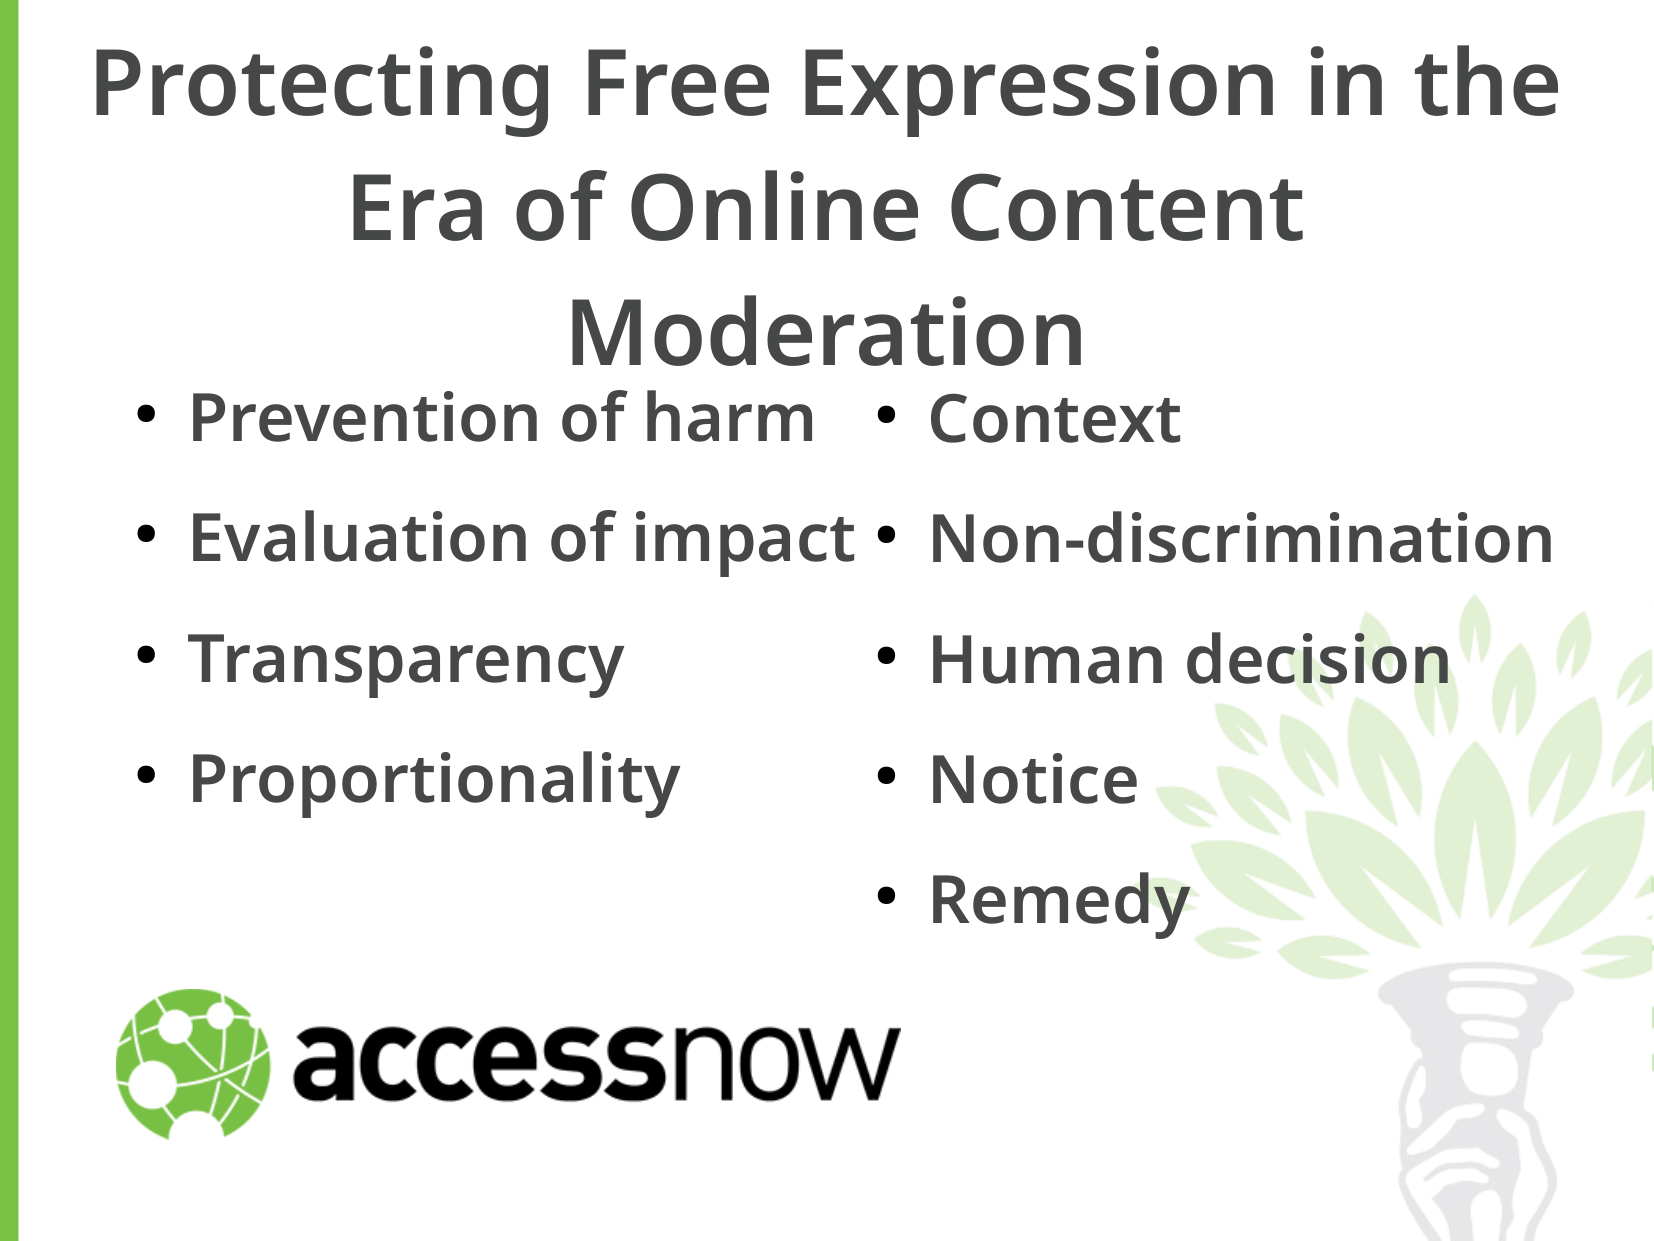

# Protecting Free Expression in the Era of Online Content Moderation
Prevention of harm
Evaluation of impact
Transparency
Proportionality
Context
Non-discrimination
Human decision
Notice
Remedy